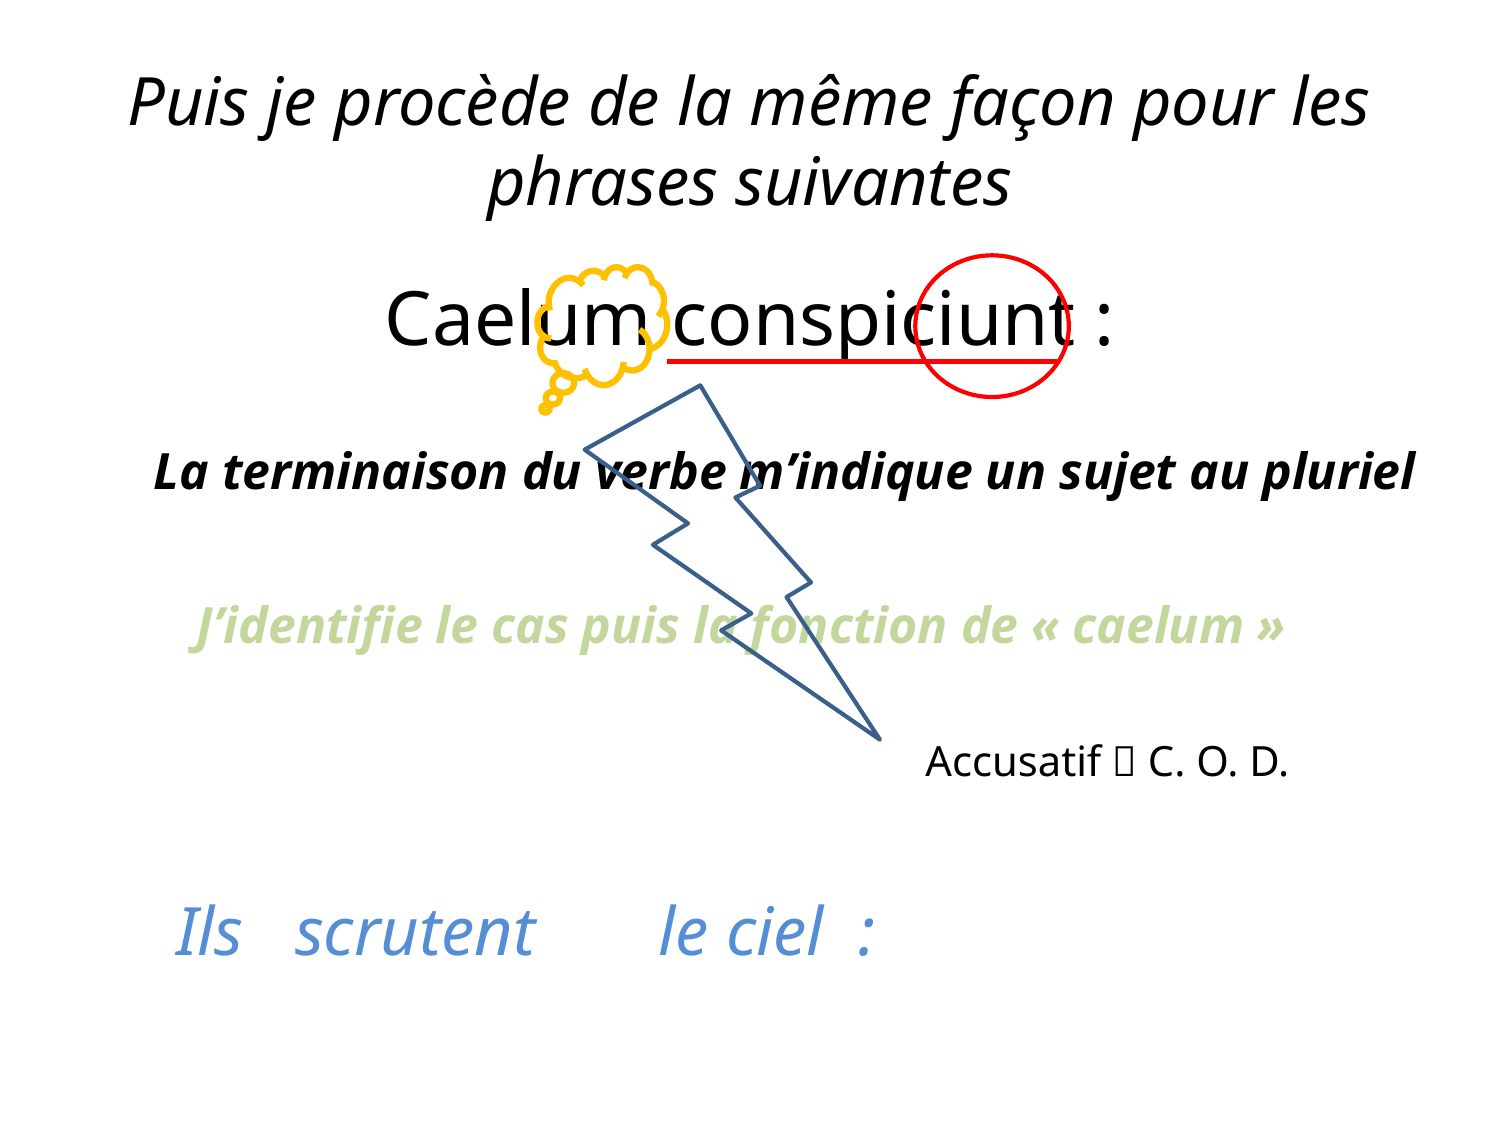

# Puis je procède de la même façon pour les phrases suivantes
Caelum conspiciunt :
La terminaison du verbe m’indique un sujet au pluriel
J’identifie le cas puis la fonction de « caelum »
Accusatif  C. O. D.
Ils scrutent
le ciel :